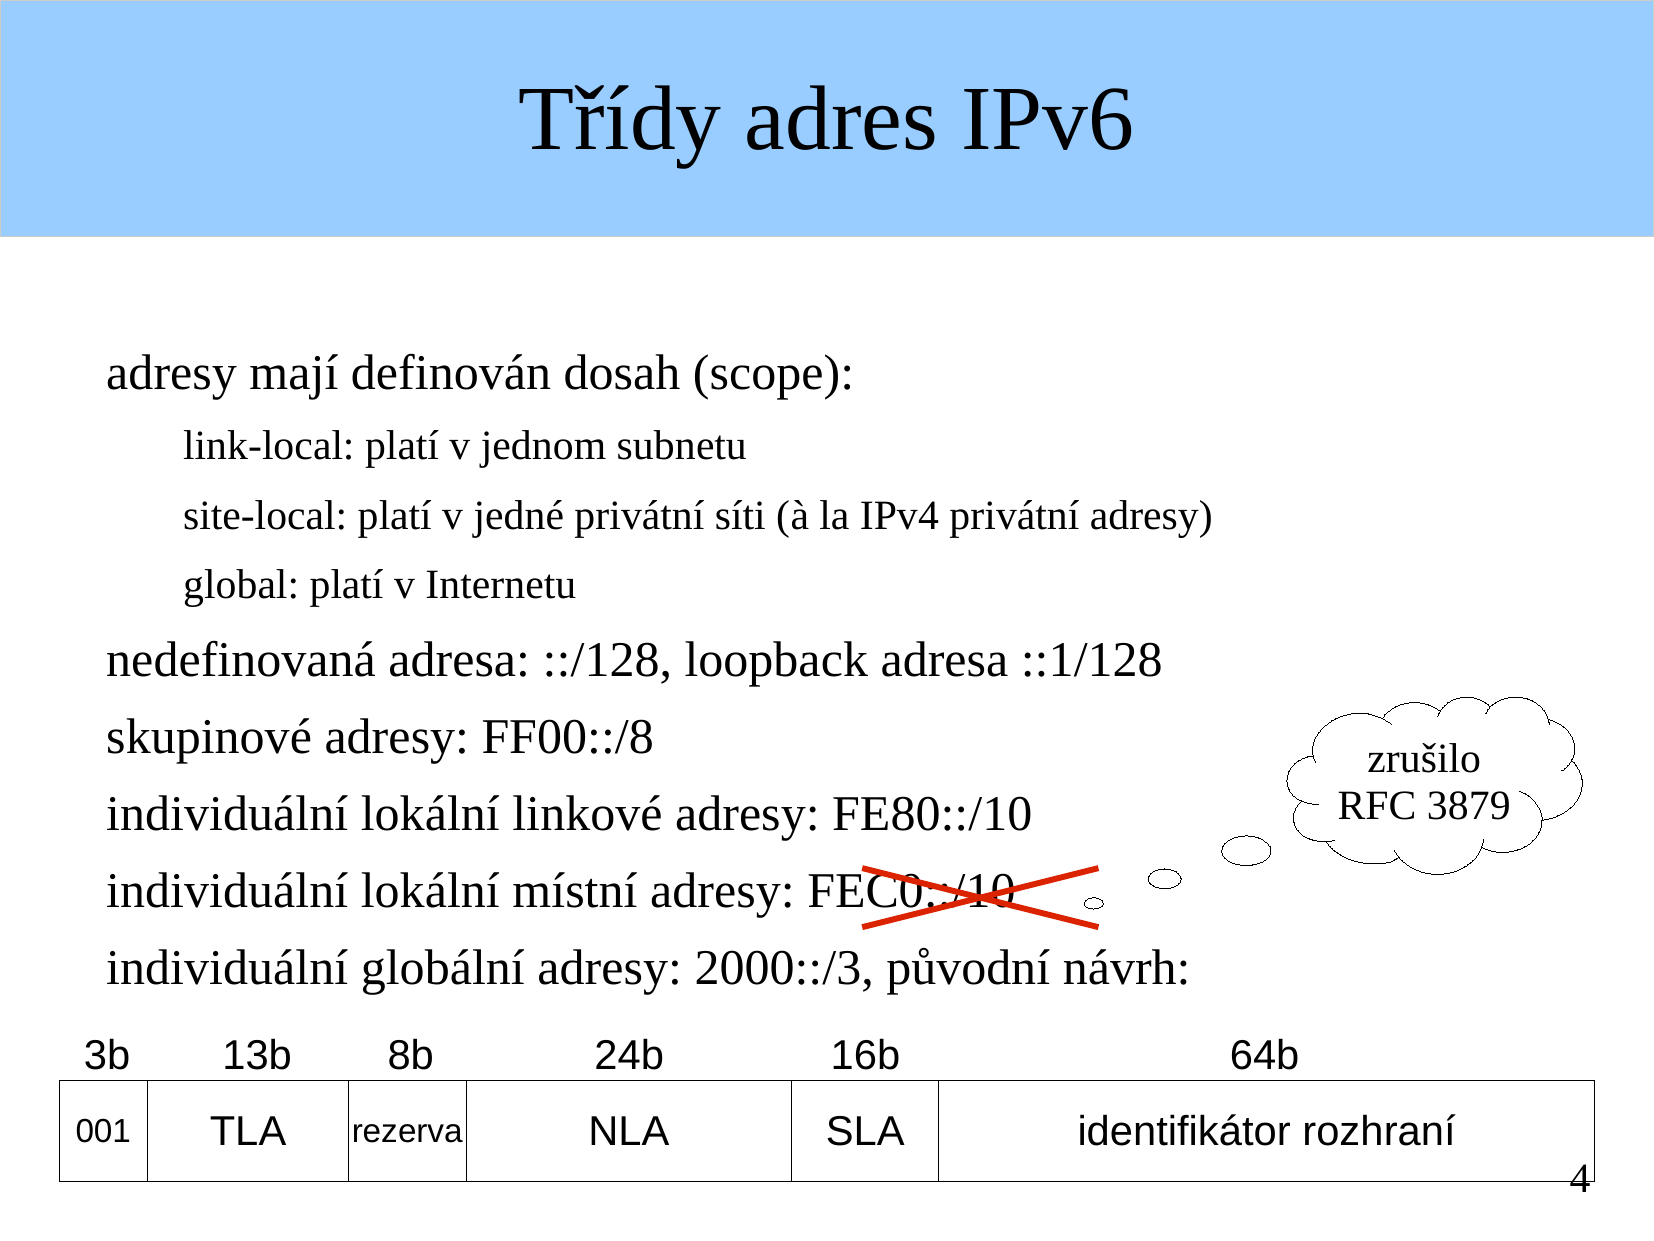

# Třídy adres IPv6
adresy mají definován dosah (scope):
link-local: platí v jednom subnetu
site-local: platí v jedné privátní síti (à la IPv4 privátní adresy)
global: platí v Internetu
nedefinovaná adresa: ::/128, loopback adresa ::1/128
skupinové adresy: FF00::/8
individuální lokální linkové adresy: FE80::/10
individuální lokální místní adresy: FEC0::/10
individuální globální adresy: 2000::/3, původní návrh:
zrušilo RFC 3879
64b
3b
13b
8b
24b
16b
001
TLA
rezerva
NLA
SLA
identifikátor rozhraní